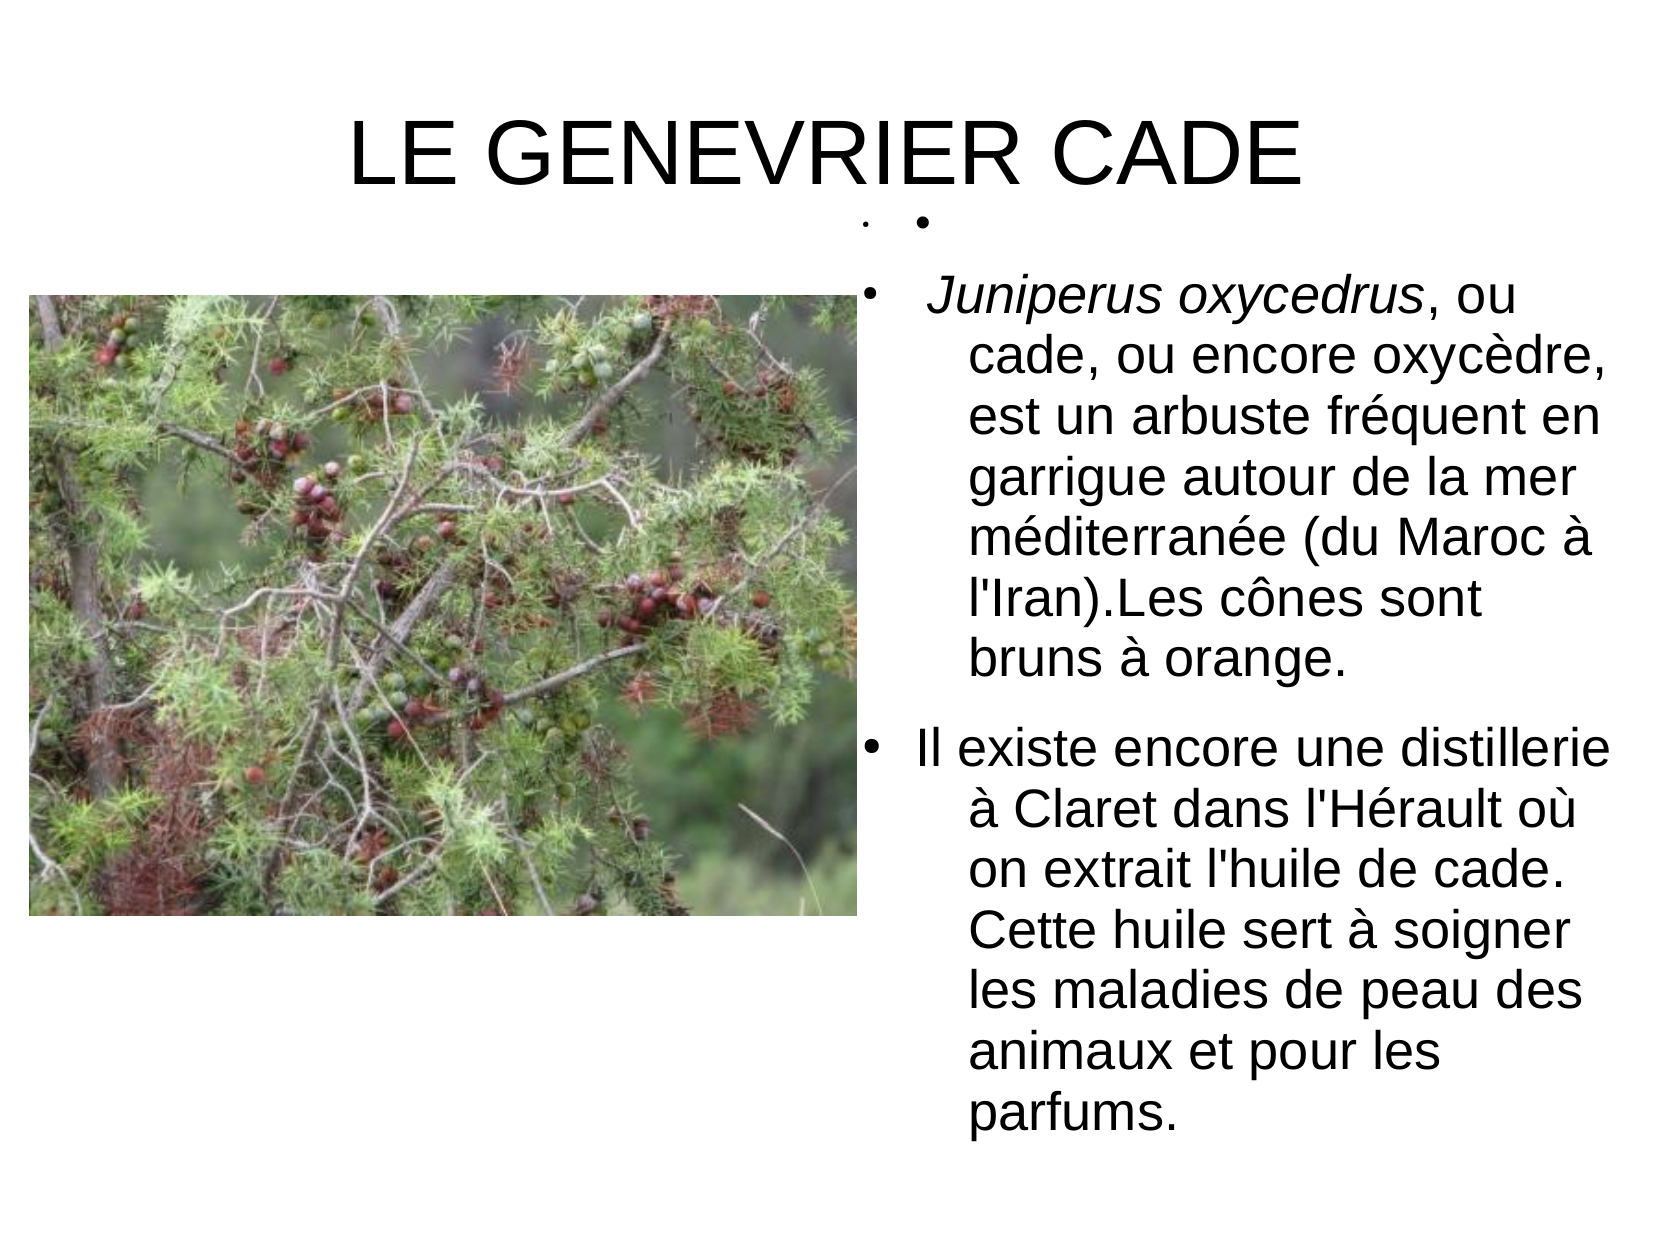

# LE GENEVRIER CADE

 Juniperus oxycedrus, ou cade, ou encore oxycèdre, est un arbuste fréquent en garrigue autour de la mer méditerranée (du Maroc à l'Iran).Les cônes sont bruns à orange.
Il existe encore une distillerie à Claret dans l'Hérault où on extrait l'huile de cade. Cette huile sert à soigner les maladies de peau des animaux et pour les parfums.